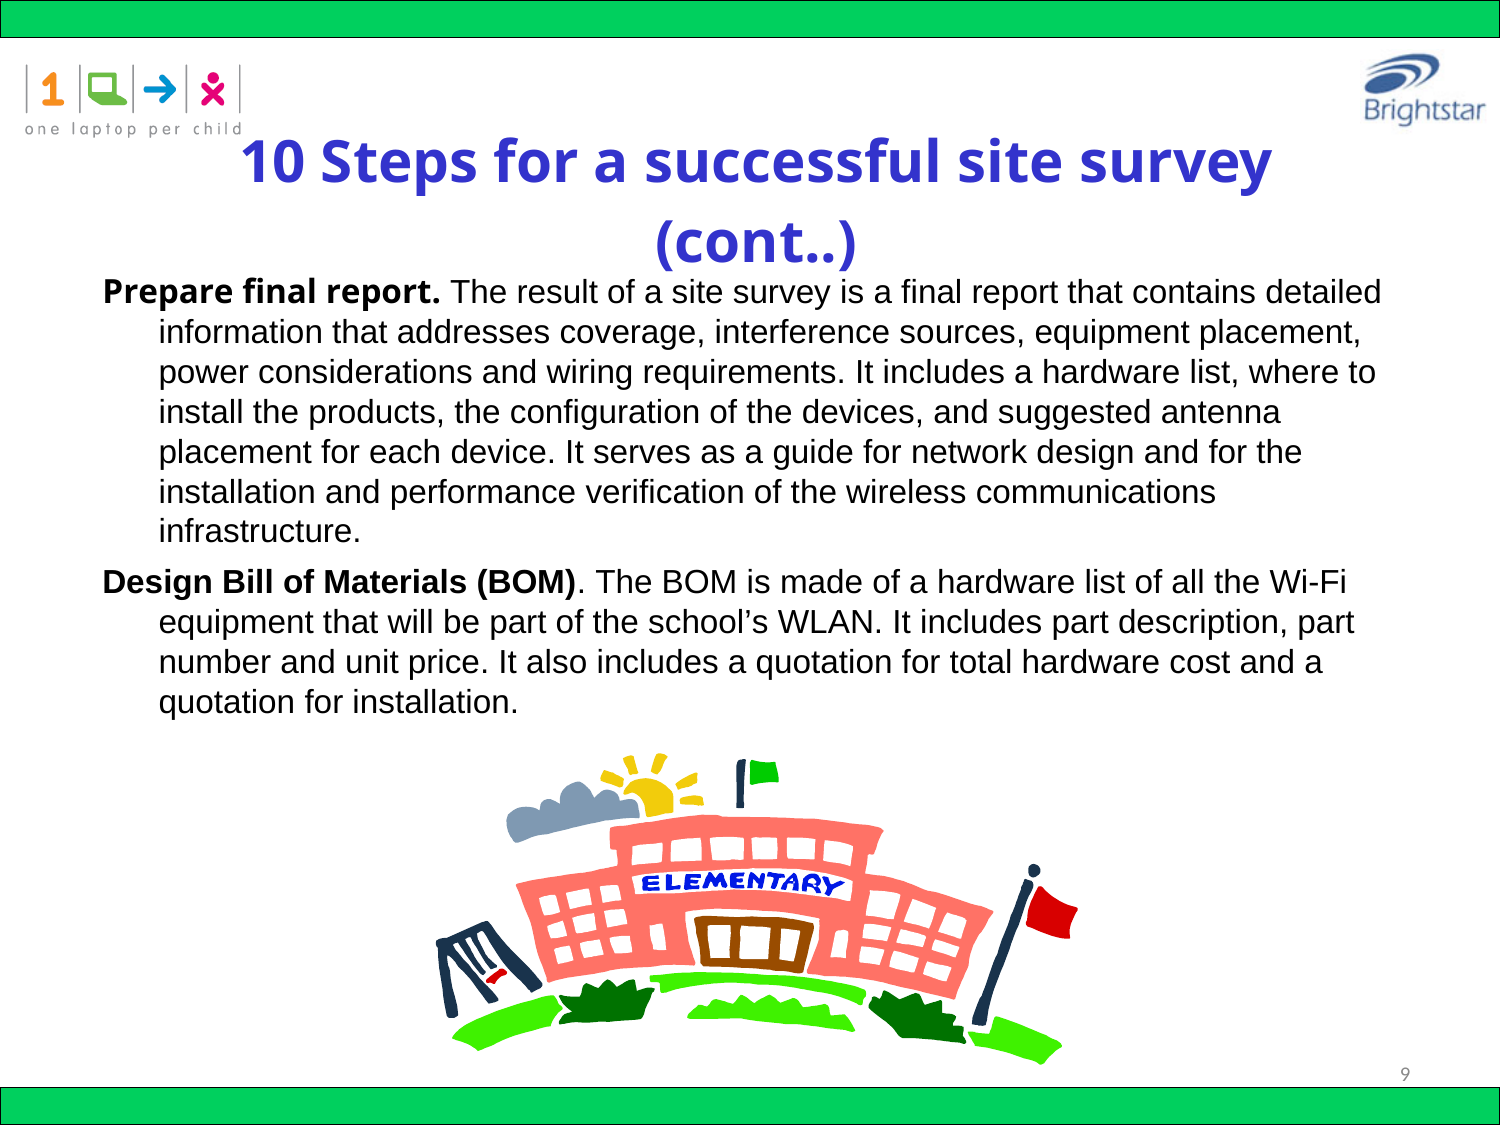

# 10 Steps for a successful site survey (cont..)
Prepare final report. The result of a site survey is a final report that contains detailed information that addresses coverage, interference sources, equipment placement, power considerations and wiring requirements. It includes a hardware list, where to install the products, the configuration of the devices, and suggested antenna placement for each device. It serves as a guide for network design and for the installation and performance verification of the wireless communications infrastructure.
Design Bill of Materials (BOM). The BOM is made of a hardware list of all the Wi-Fi equipment that will be part of the school’s WLAN. It includes part description, part number and unit price. It also includes a quotation for total hardware cost and a quotation for installation.